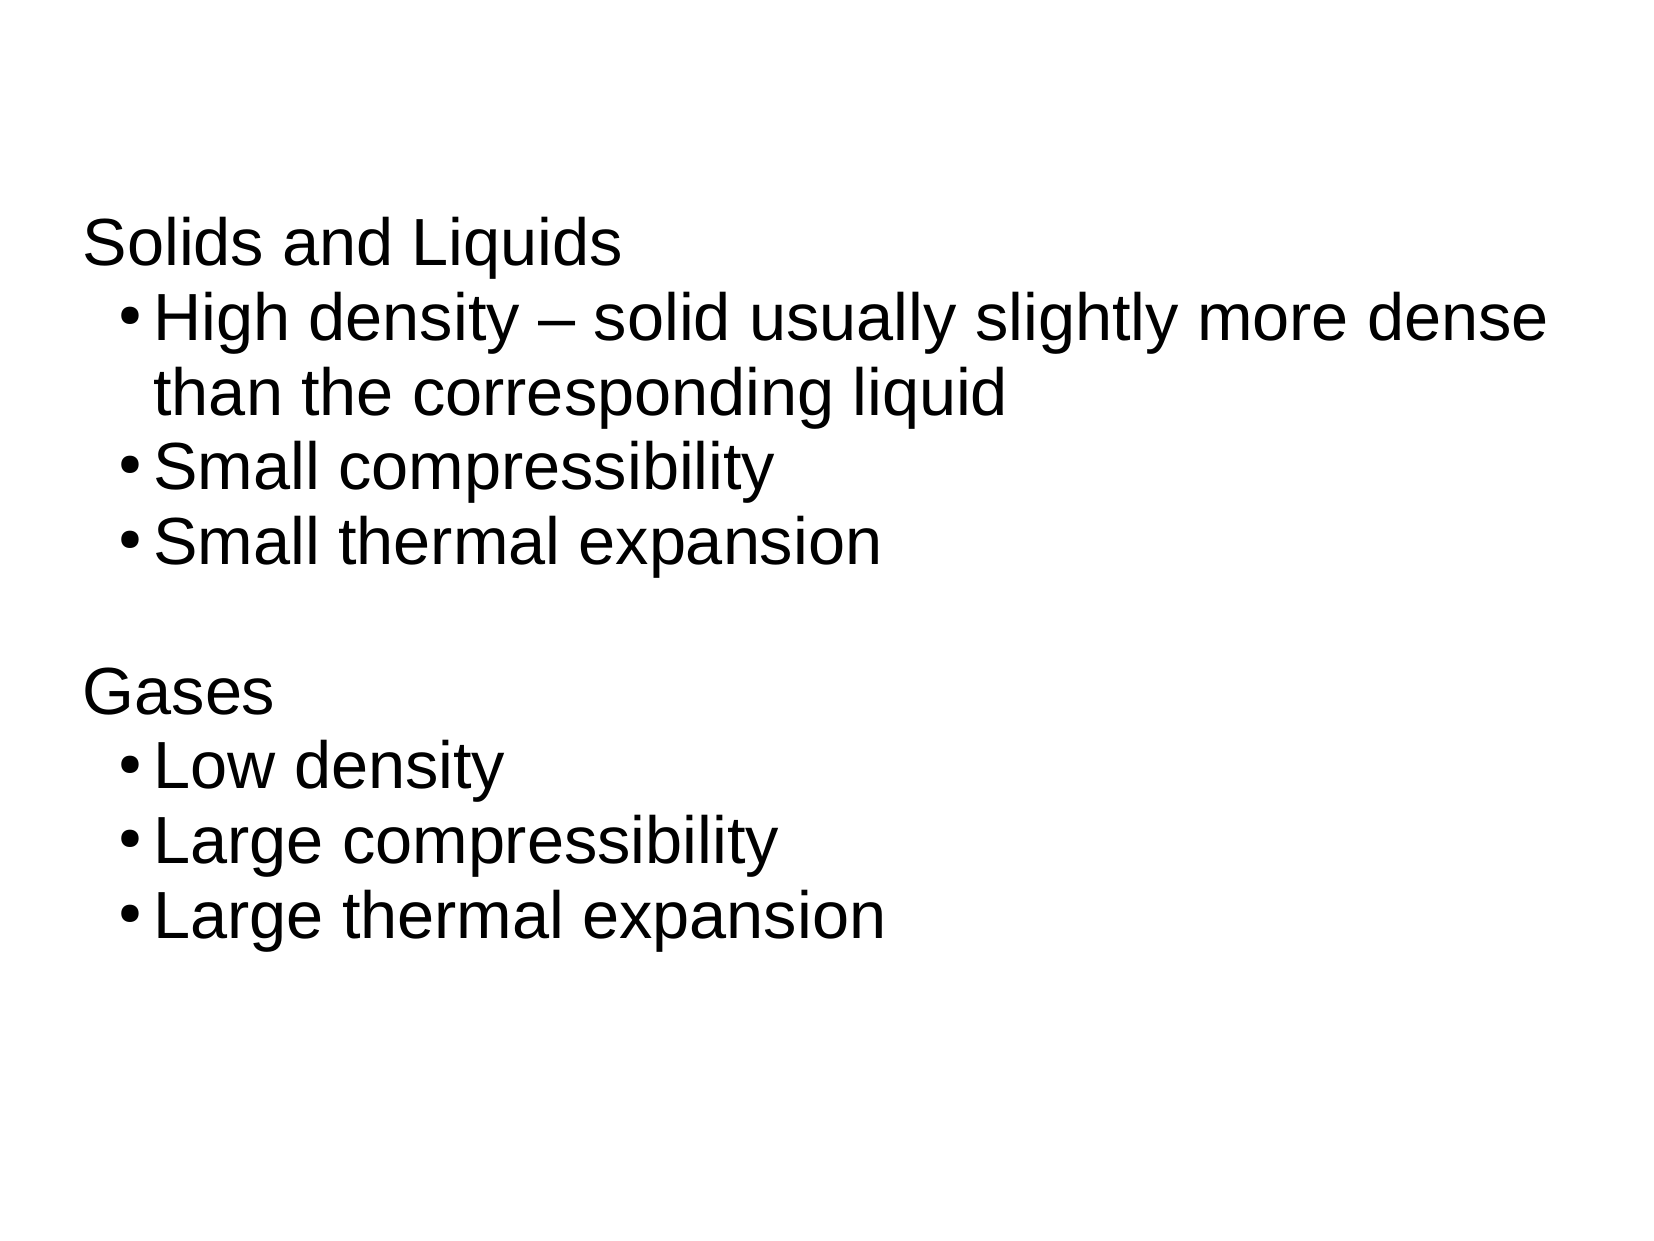

# Solids and Liquids
High density – solid usually slightly more dense than the corresponding liquid
Small compressibility
Small thermal expansion
Gases
Low density
Large compressibility
Large thermal expansion